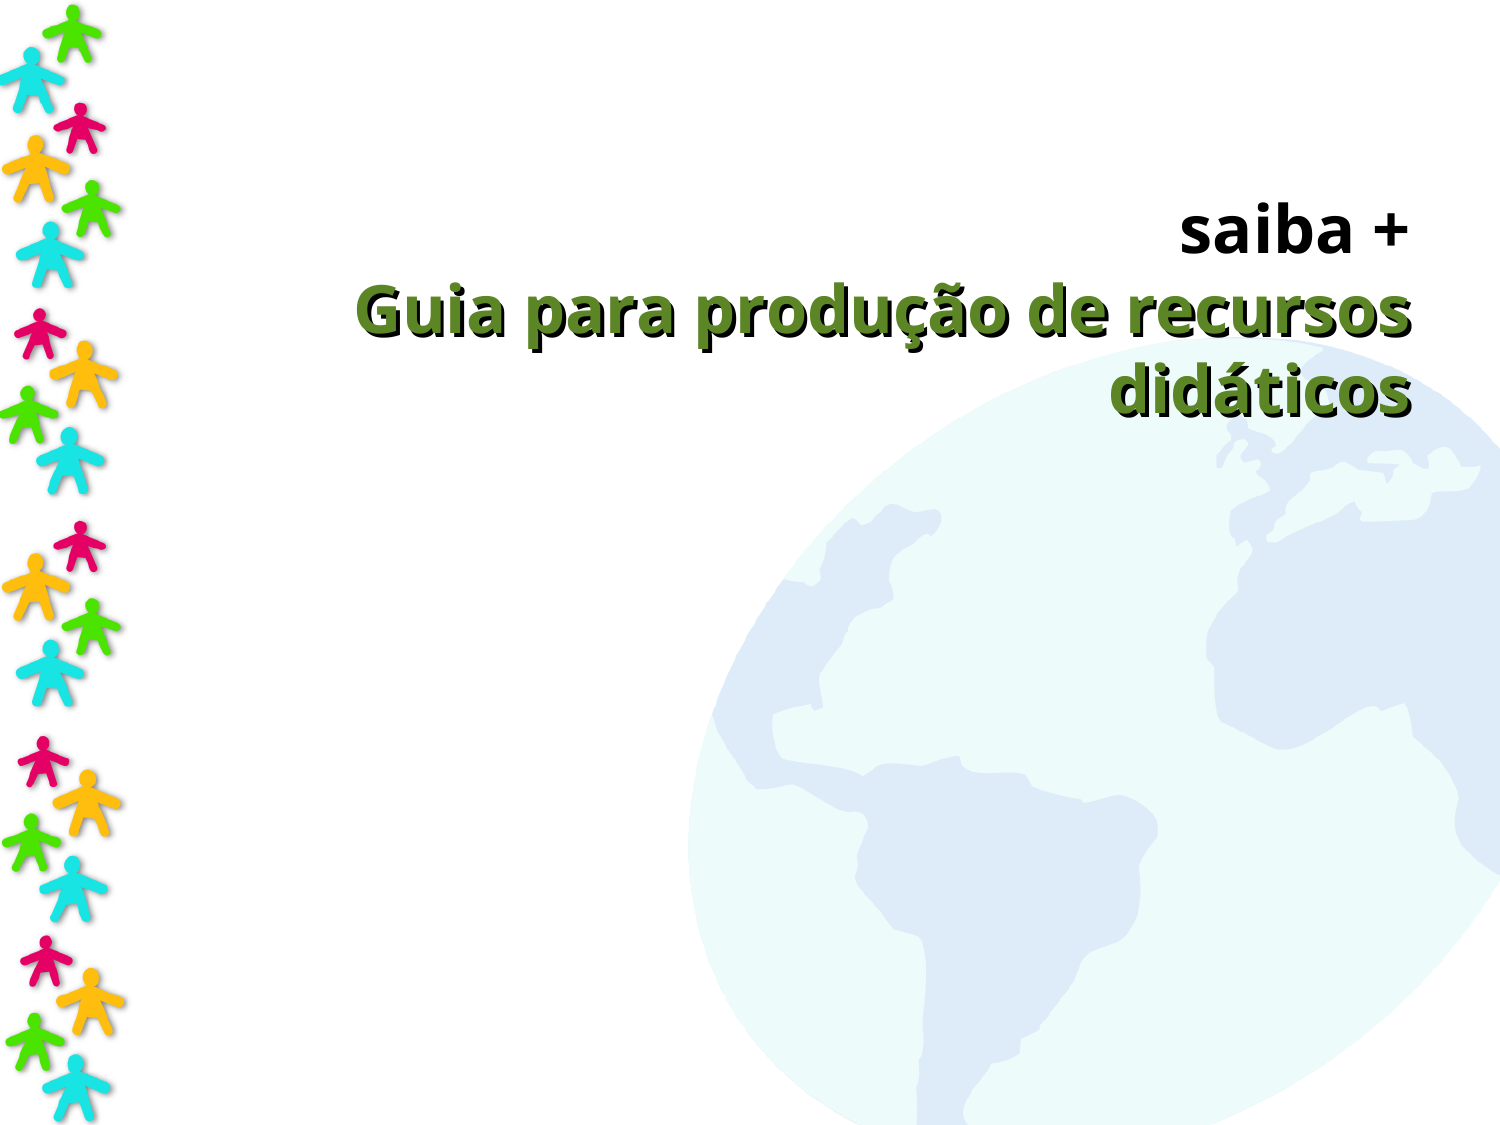

saiba +
Guia para produção de recursos didáticos